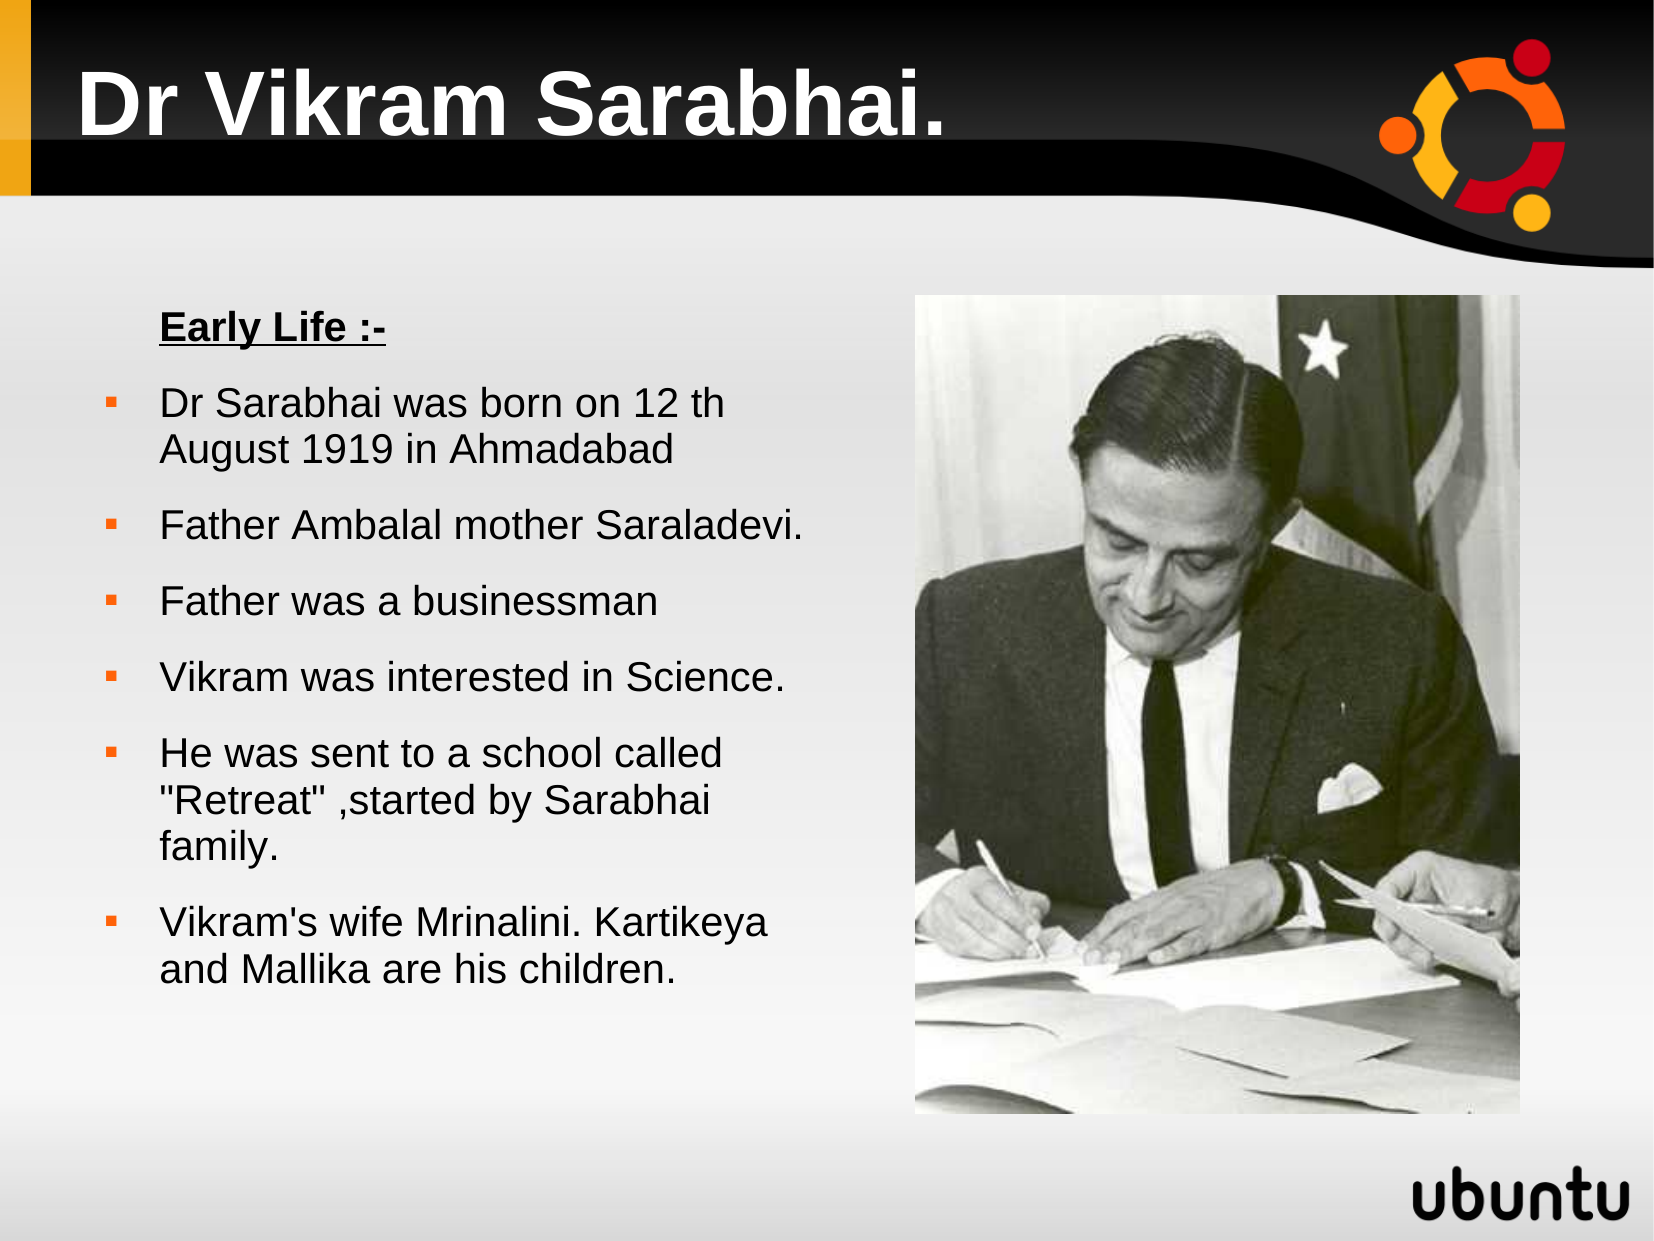

# Dr Vikram Sarabhai.
Early Life :-
Dr Sarabhai was born on 12 th August 1919 in Ahmadabad
Father Ambalal mother Saraladevi.
Father was a businessman
Vikram was interested in Science.
He was sent to a school called "Retreat" ,started by Sarabhai family.
Vikram's wife Mrinalini. Kartikeya and Mallika are his children.